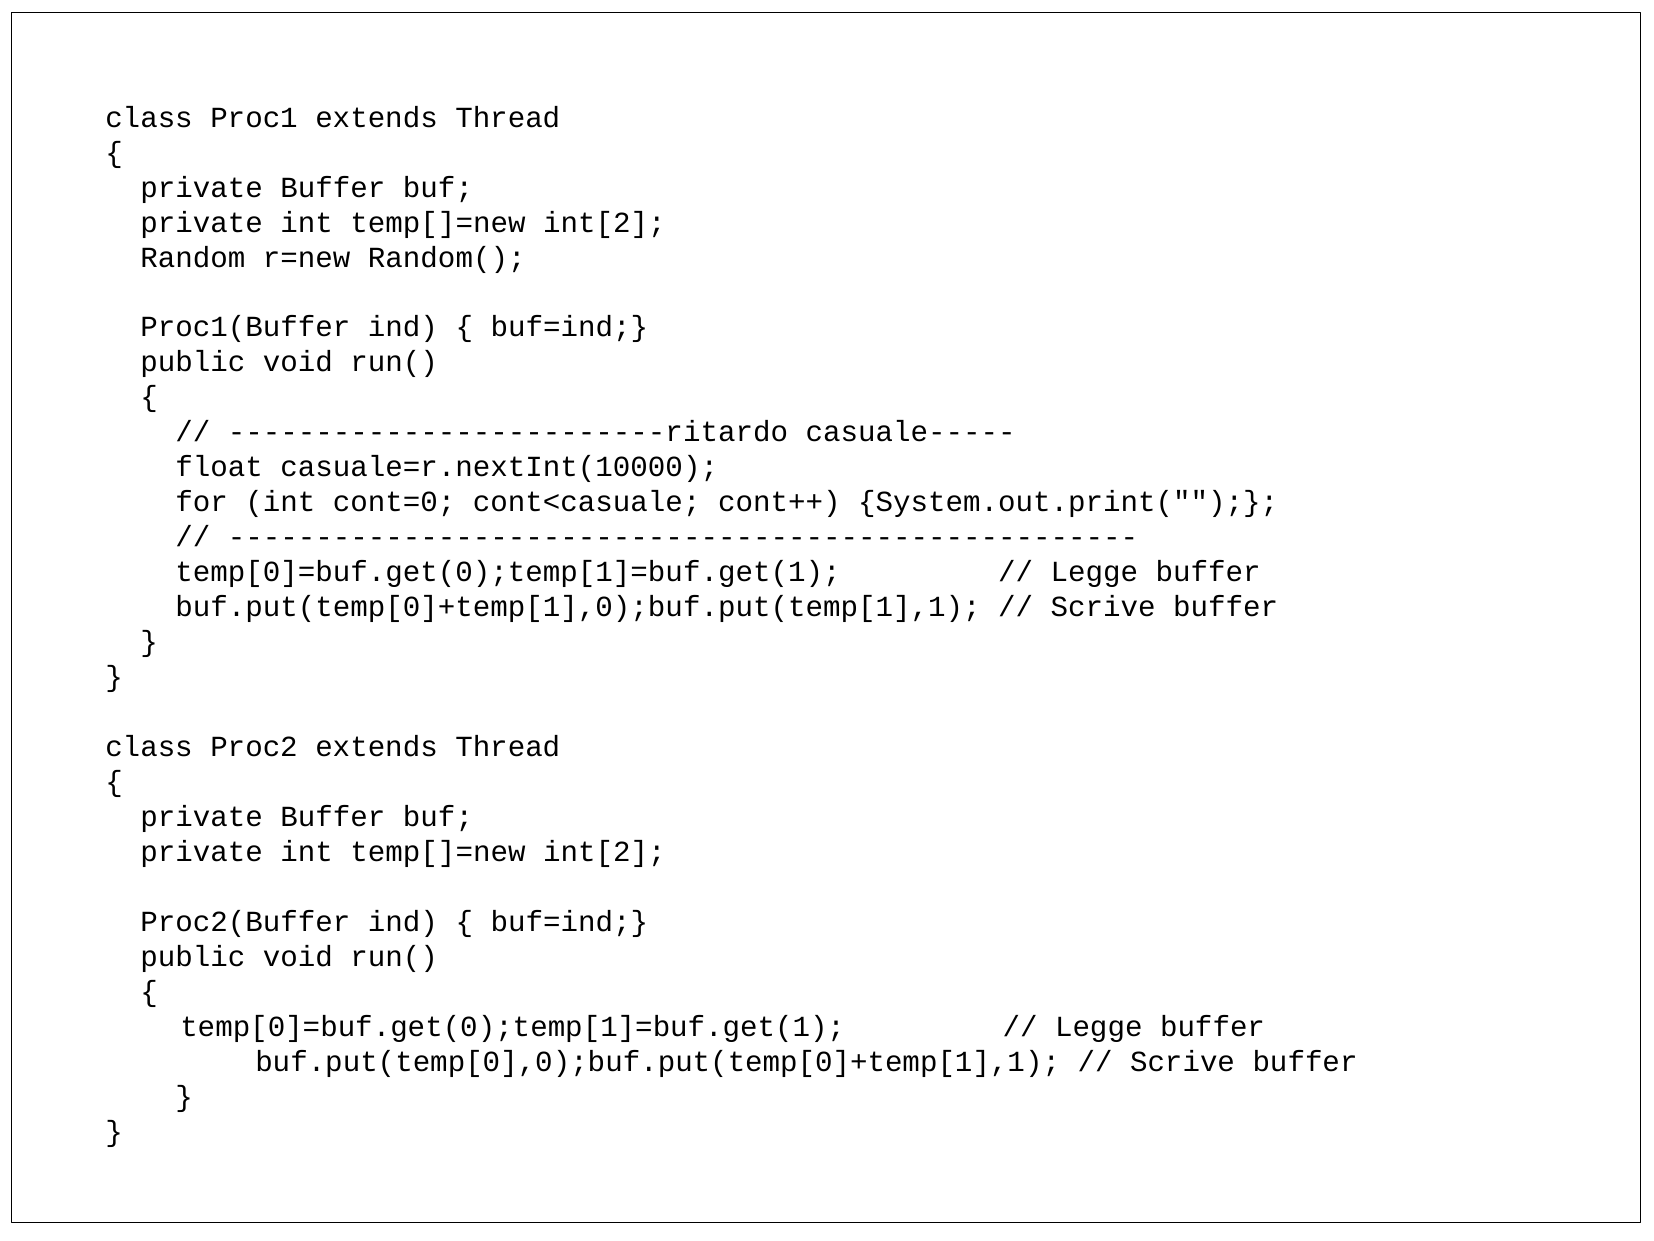

class Proc1 extends Thread
{
 private Buffer buf;
 private int temp[]=new int[2];
 Random r=new Random();
 Proc1(Buffer ind) { buf=ind;}
 public void run()
 {
 // -------------------------ritardo casuale-----
 float casuale=r.nextInt(10000);
 for (int cont=0; cont<casuale; cont++) {System.out.print("");};
 // ----------------------------------------------------
 temp[0]=buf.get(0);temp[1]=buf.get(1); // Legge buffer
 buf.put(temp[0]+temp[1],0);buf.put(temp[1],1); // Scrive buffer
 }
}
class Proc2 extends Thread
{
 private Buffer buf;
 private int temp[]=new int[2];
 Proc2(Buffer ind) { buf=ind;}
 public void run()
 {
 	temp[0]=buf.get(0);temp[1]=buf.get(1); // Legge buffer
 	buf.put(temp[0],0);buf.put(temp[0]+temp[1],1); // Scrive buffer
 }
}